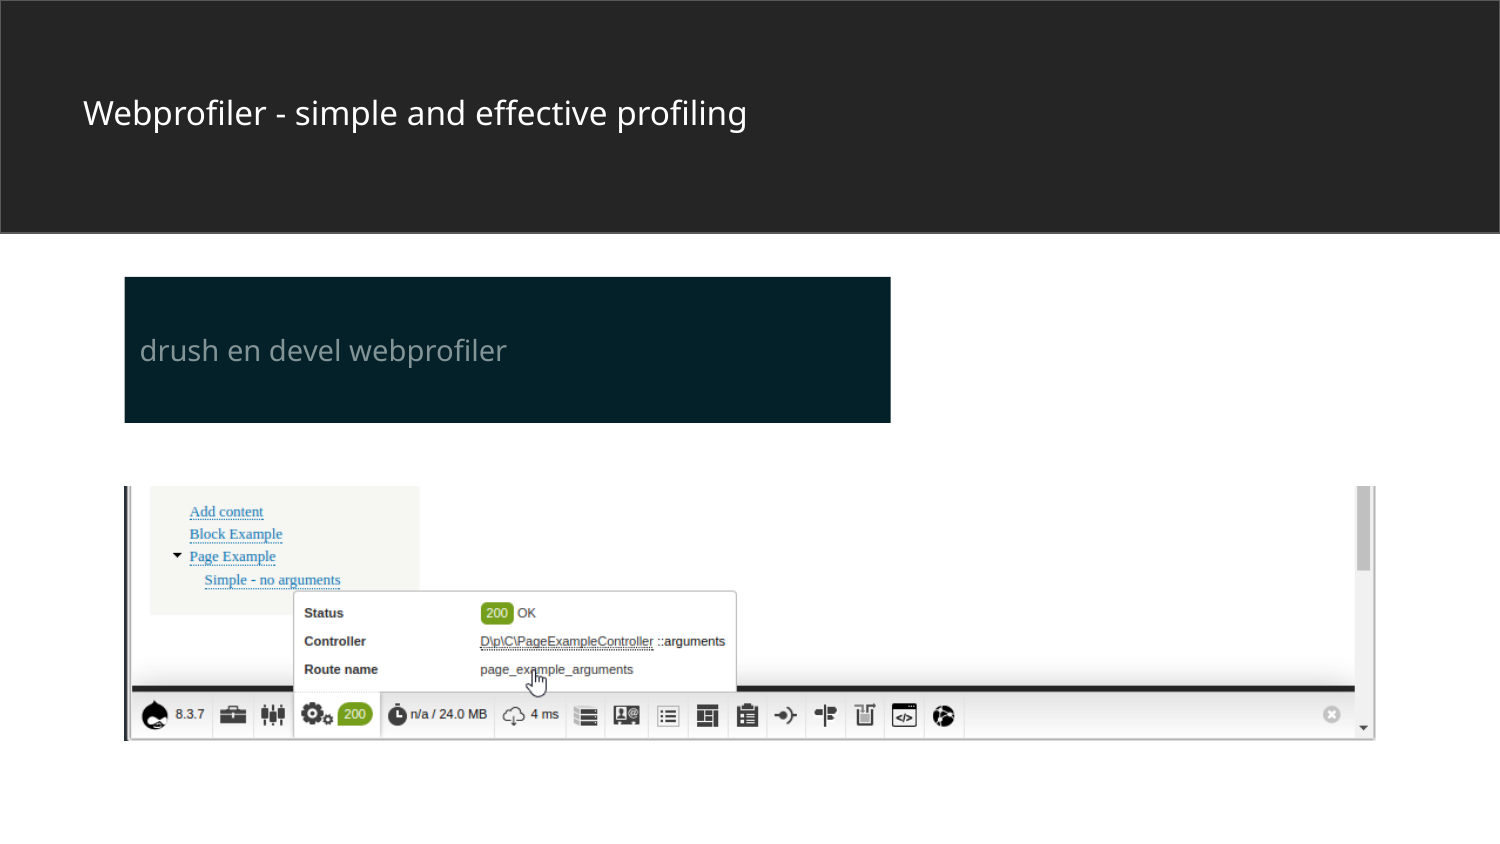

# Webprofiler - simple and effective profiling
drush en devel webprofiler